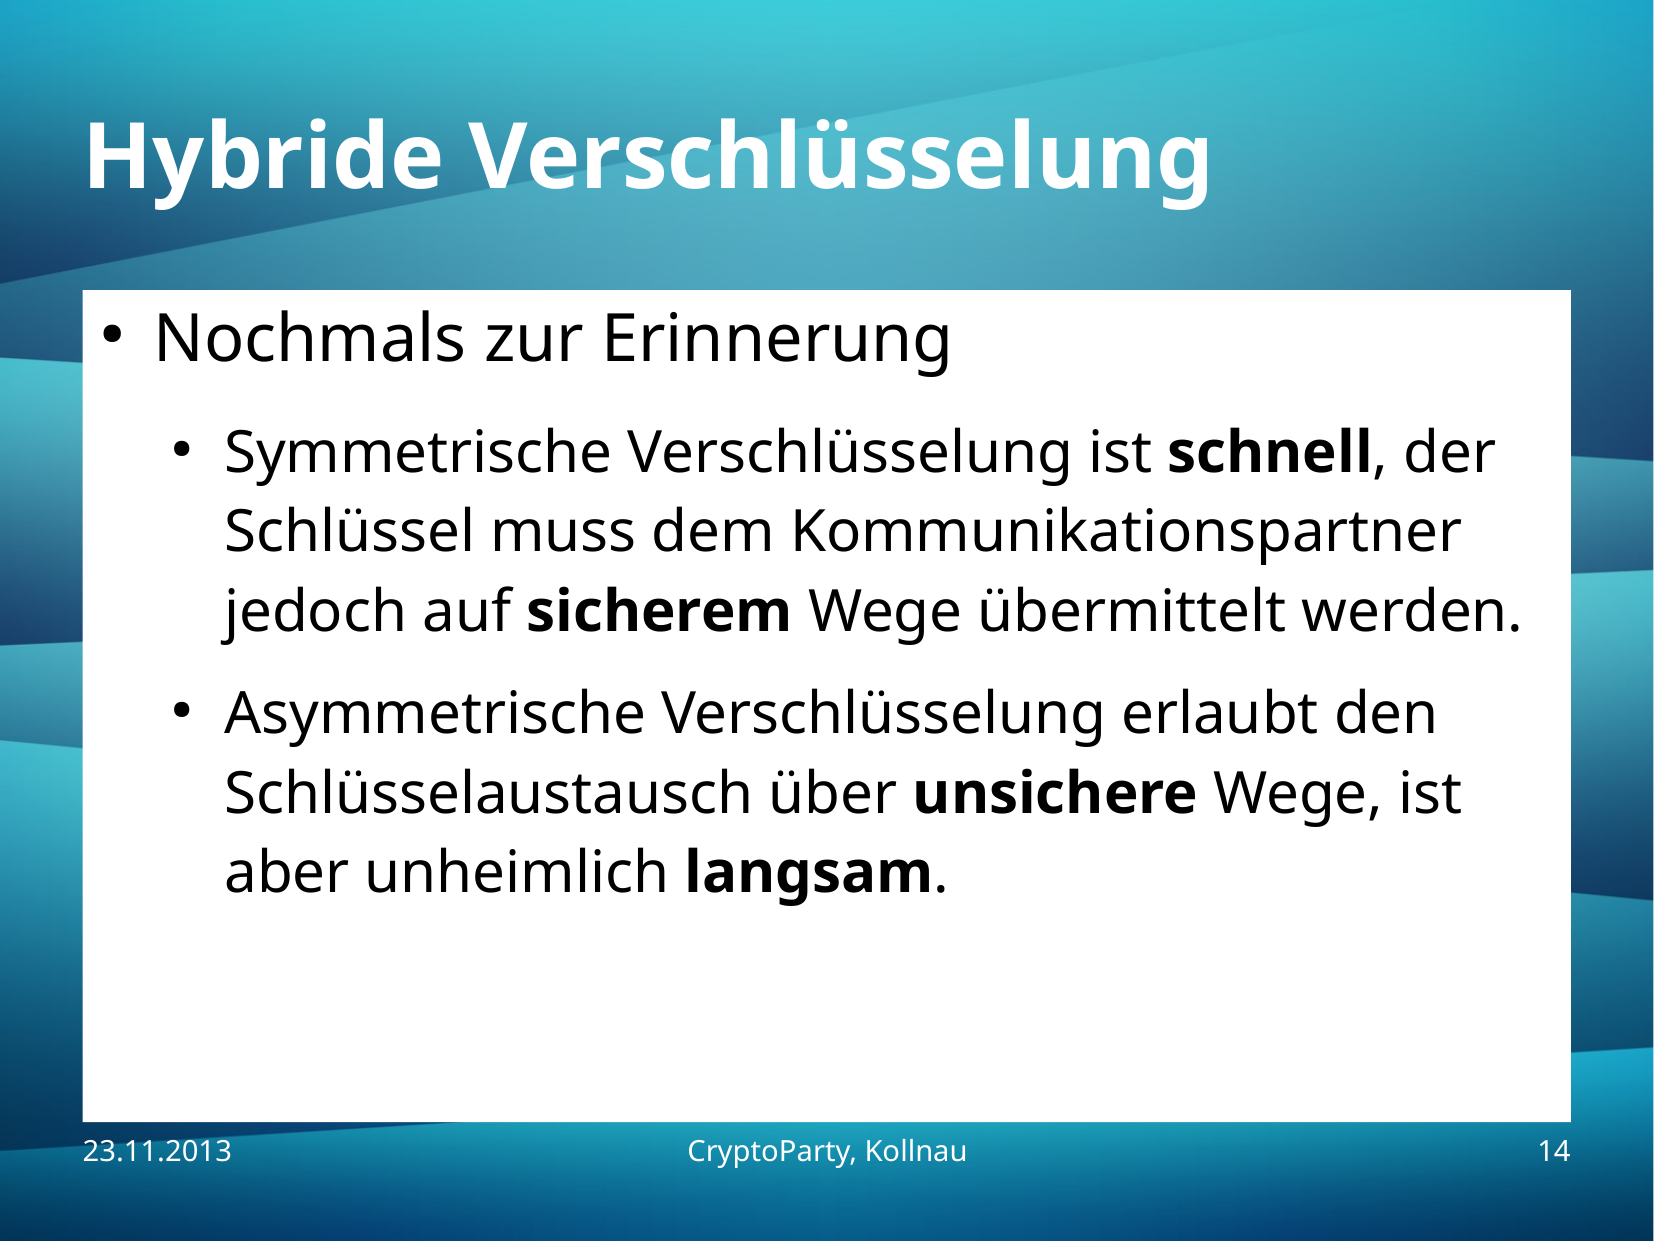

# Hybride Verschlüsselung
Nochmals zur Erinnerung
Symmetrische Verschlüsselung ist schnell, der Schlüssel muss dem Kommunikationspartner jedoch auf sicherem Wege übermittelt werden.
Asymmetrische Verschlüsselung erlaubt den Schlüsselaustausch über unsichere Wege, ist aber unheimlich langsam.
23.11.2013
CryptoParty, Kollnau
14